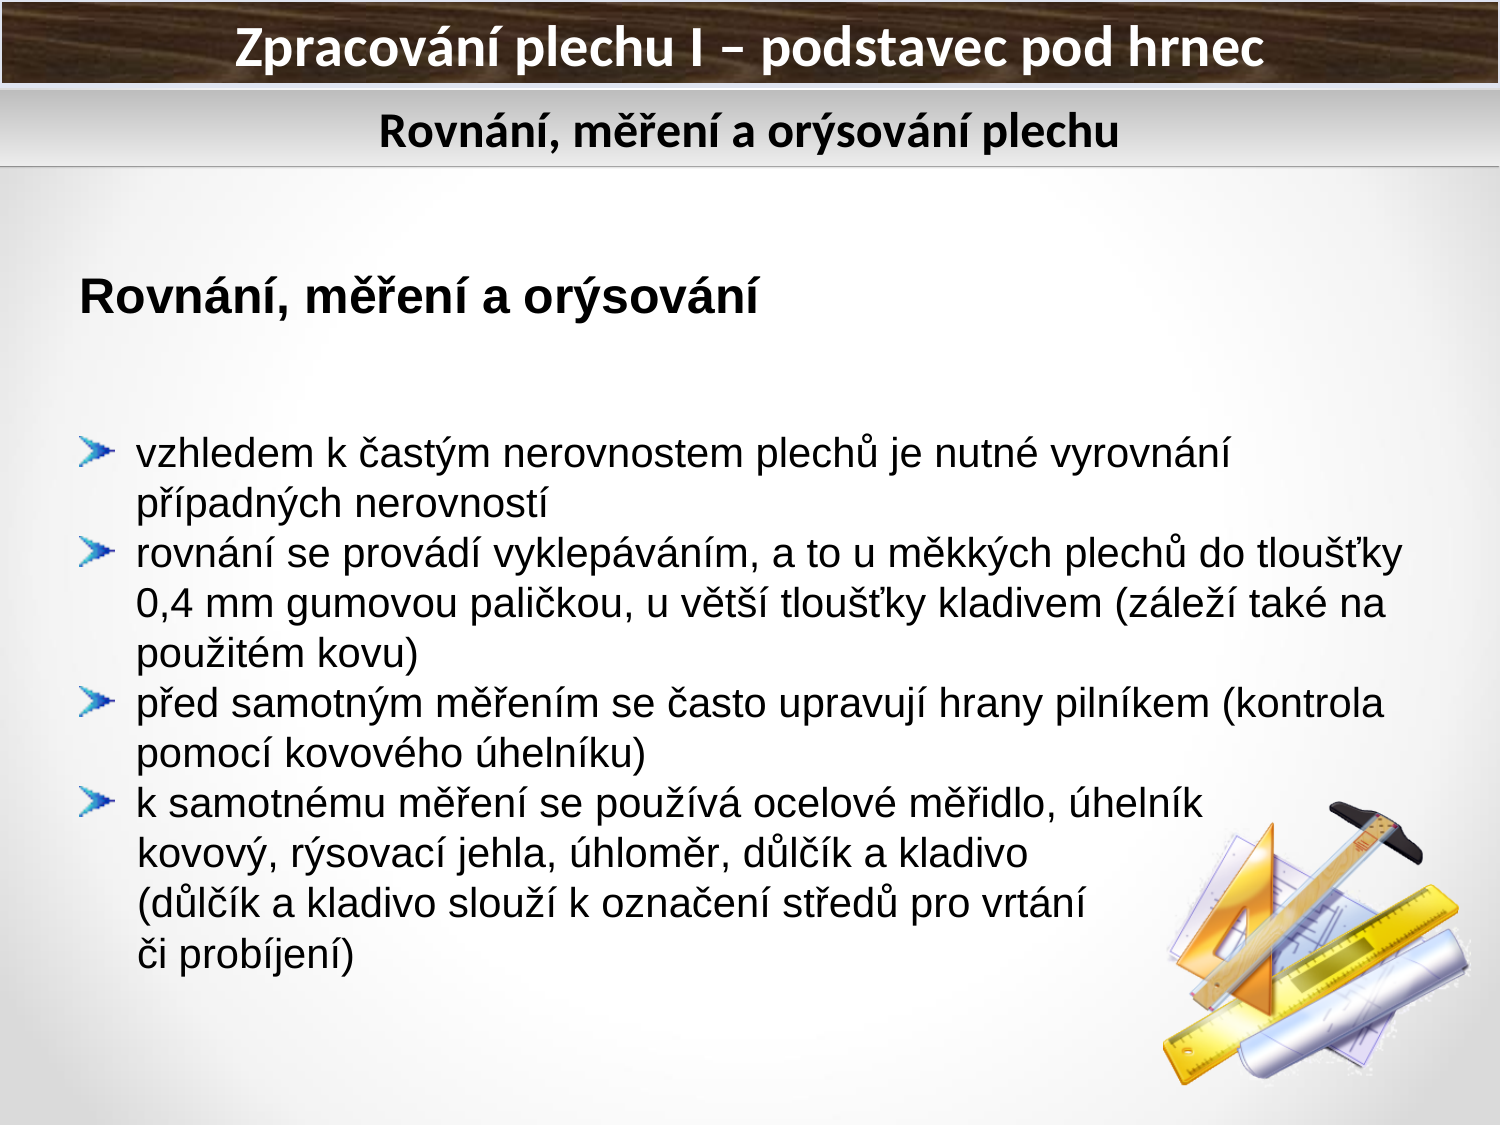

Zpracování plechu I – podstavec pod hrnec
Rovnání, měření a orýsování plechu
Rovnání, měření a orýsování
vzhledem k častým nerovnostem plechů je nutné vyrovnání případných nerovností
rovnání se provádí vyklepáváním, a to u měkkých plechů do tloušťky 0,4 mm gumovou paličkou, u větší tloušťky kladivem (záleží také na použitém kovu)
před samotným měřením se často upravují hrany pilníkem (kontrola pomocí kovového úhelníku)
k samotnému měření se používá ocelové měřidlo, úhelník
 kovový, rýsovací jehla, úhloměr, důlčík a kladivo
 (důlčík a kladivo slouží k označení středů pro vrtání
 či probíjení)